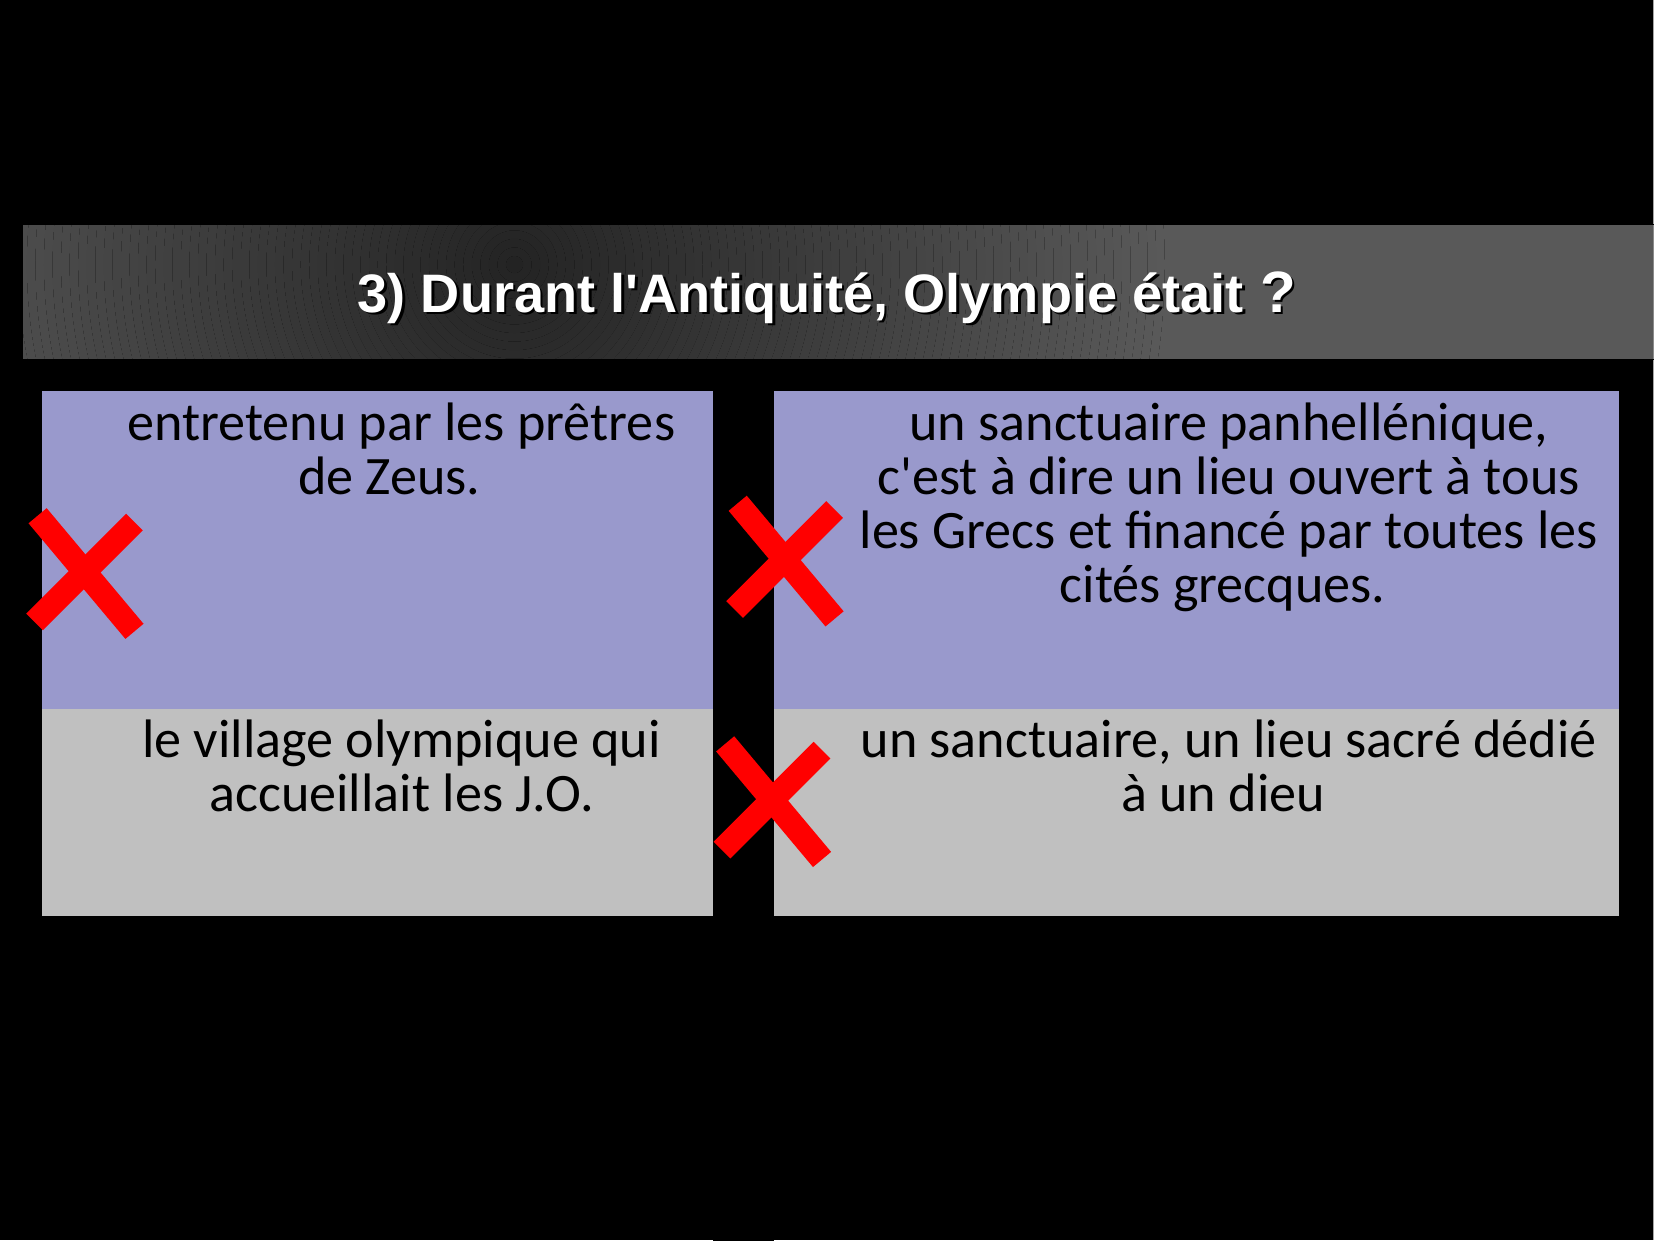

3) Durant l'Antiquité, Olympie était ?
| | entretenu par les prêtres de Zeus. | | | un sanctuaire panhellénique, c'est à dire un lieu ouvert à tous les Grecs et financé par toutes les cités grecques. |
| --- | --- | --- | --- | --- |
| | le village olympique qui accueillait les J.O. | | | un sanctuaire, un lieu sacré dédié à un dieu |